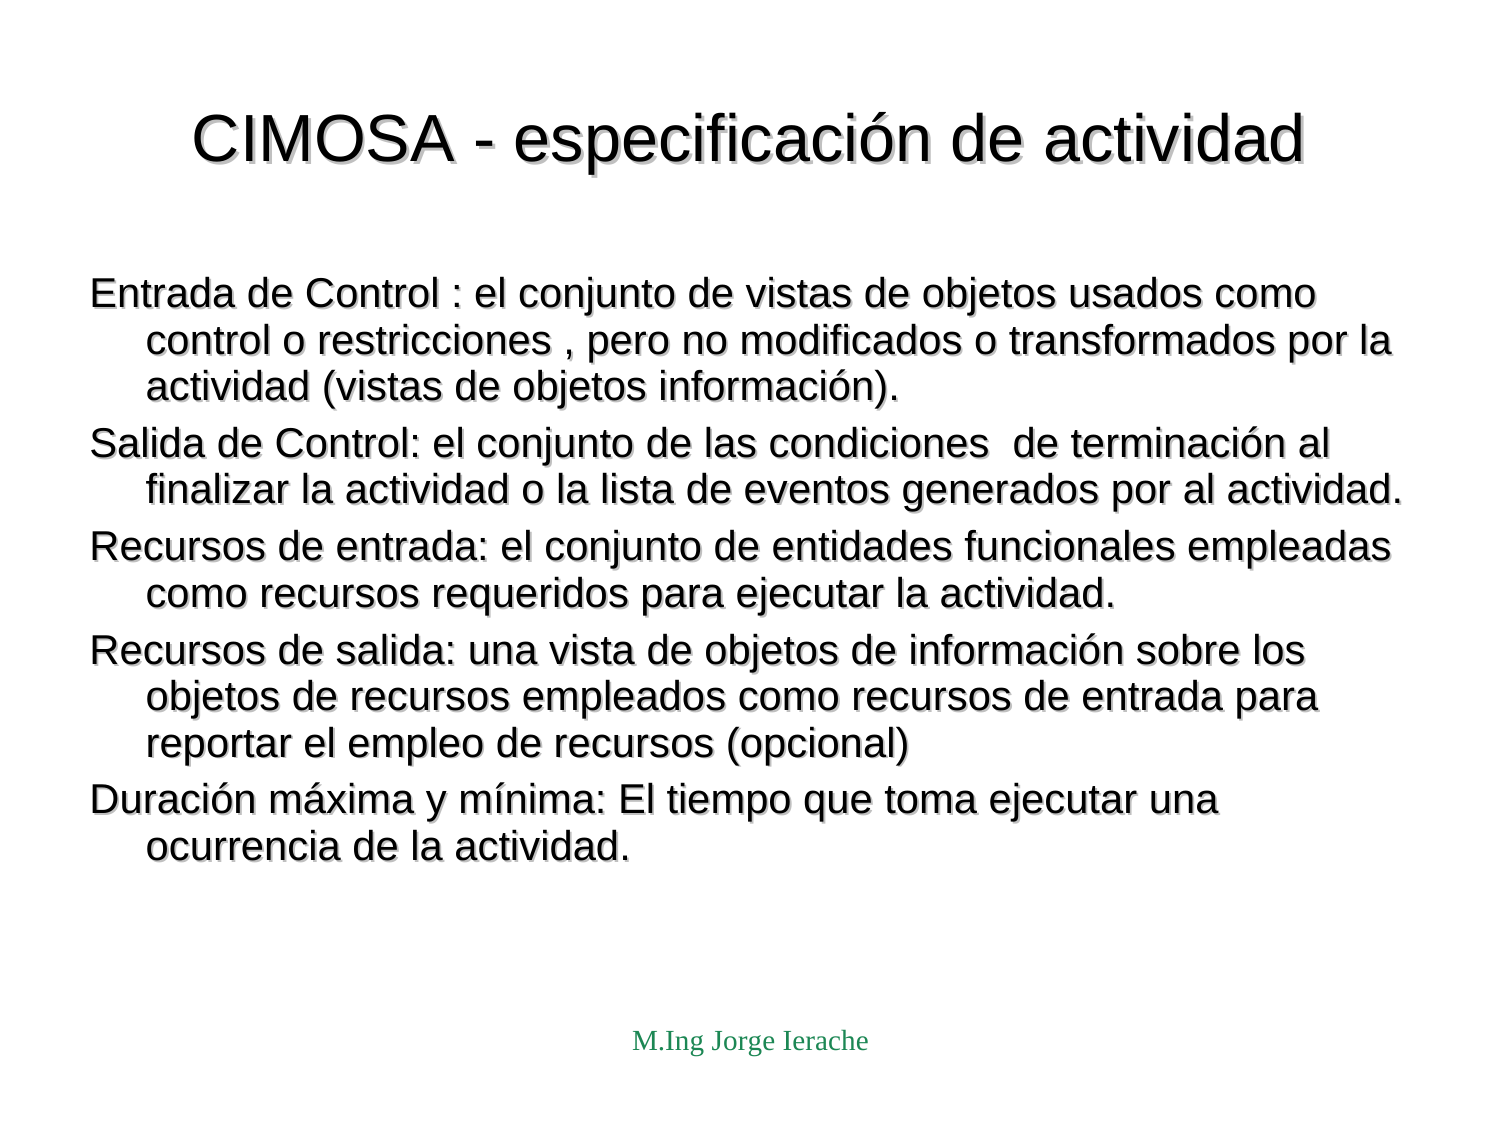

# CIMOSA - especificación de actividad
Entrada de Control : el conjunto de vistas de objetos usados como control o restricciones , pero no modificados o transformados por la actividad (vistas de objetos información).
Salida de Control: el conjunto de las condiciones de terminación al finalizar la actividad o la lista de eventos generados por al actividad.
Recursos de entrada: el conjunto de entidades funcionales empleadas como recursos requeridos para ejecutar la actividad.
Recursos de salida: una vista de objetos de información sobre los objetos de recursos empleados como recursos de entrada para reportar el empleo de recursos (opcional)
Duración máxima y mínima: El tiempo que toma ejecutar una ocurrencia de la actividad.
M.Ing Jorge Ierache